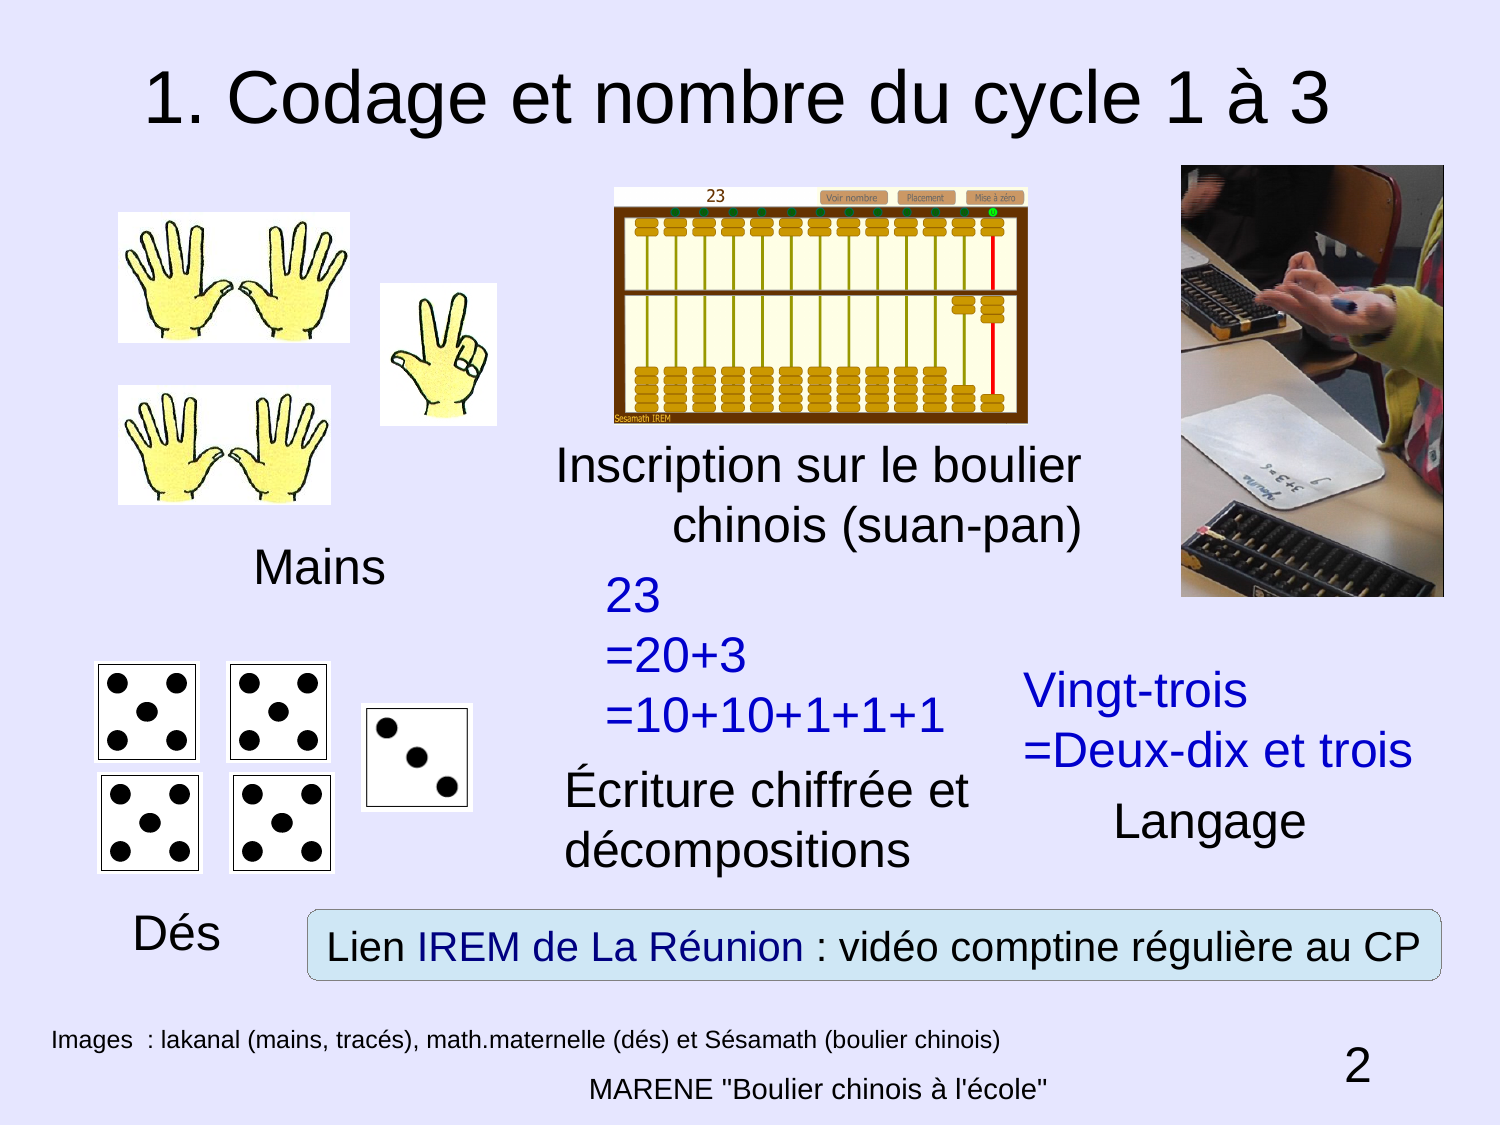

# 1. Codage et nombre du cycle 1 à 3
Inscription sur le boulier
chinois (suan-pan)
Mains
23
=20+3
=10+10+1+1+1
Vingt-trois
=Deux-dix et trois
Écriture chiffrée et décompositions
Langage
Dés
Lien IREM de La Réunion : vidéo comptine régulière au CP
Images  : lakanal (mains, tracés), math.maternelle (dés) et Sésamath (boulier chinois)
2